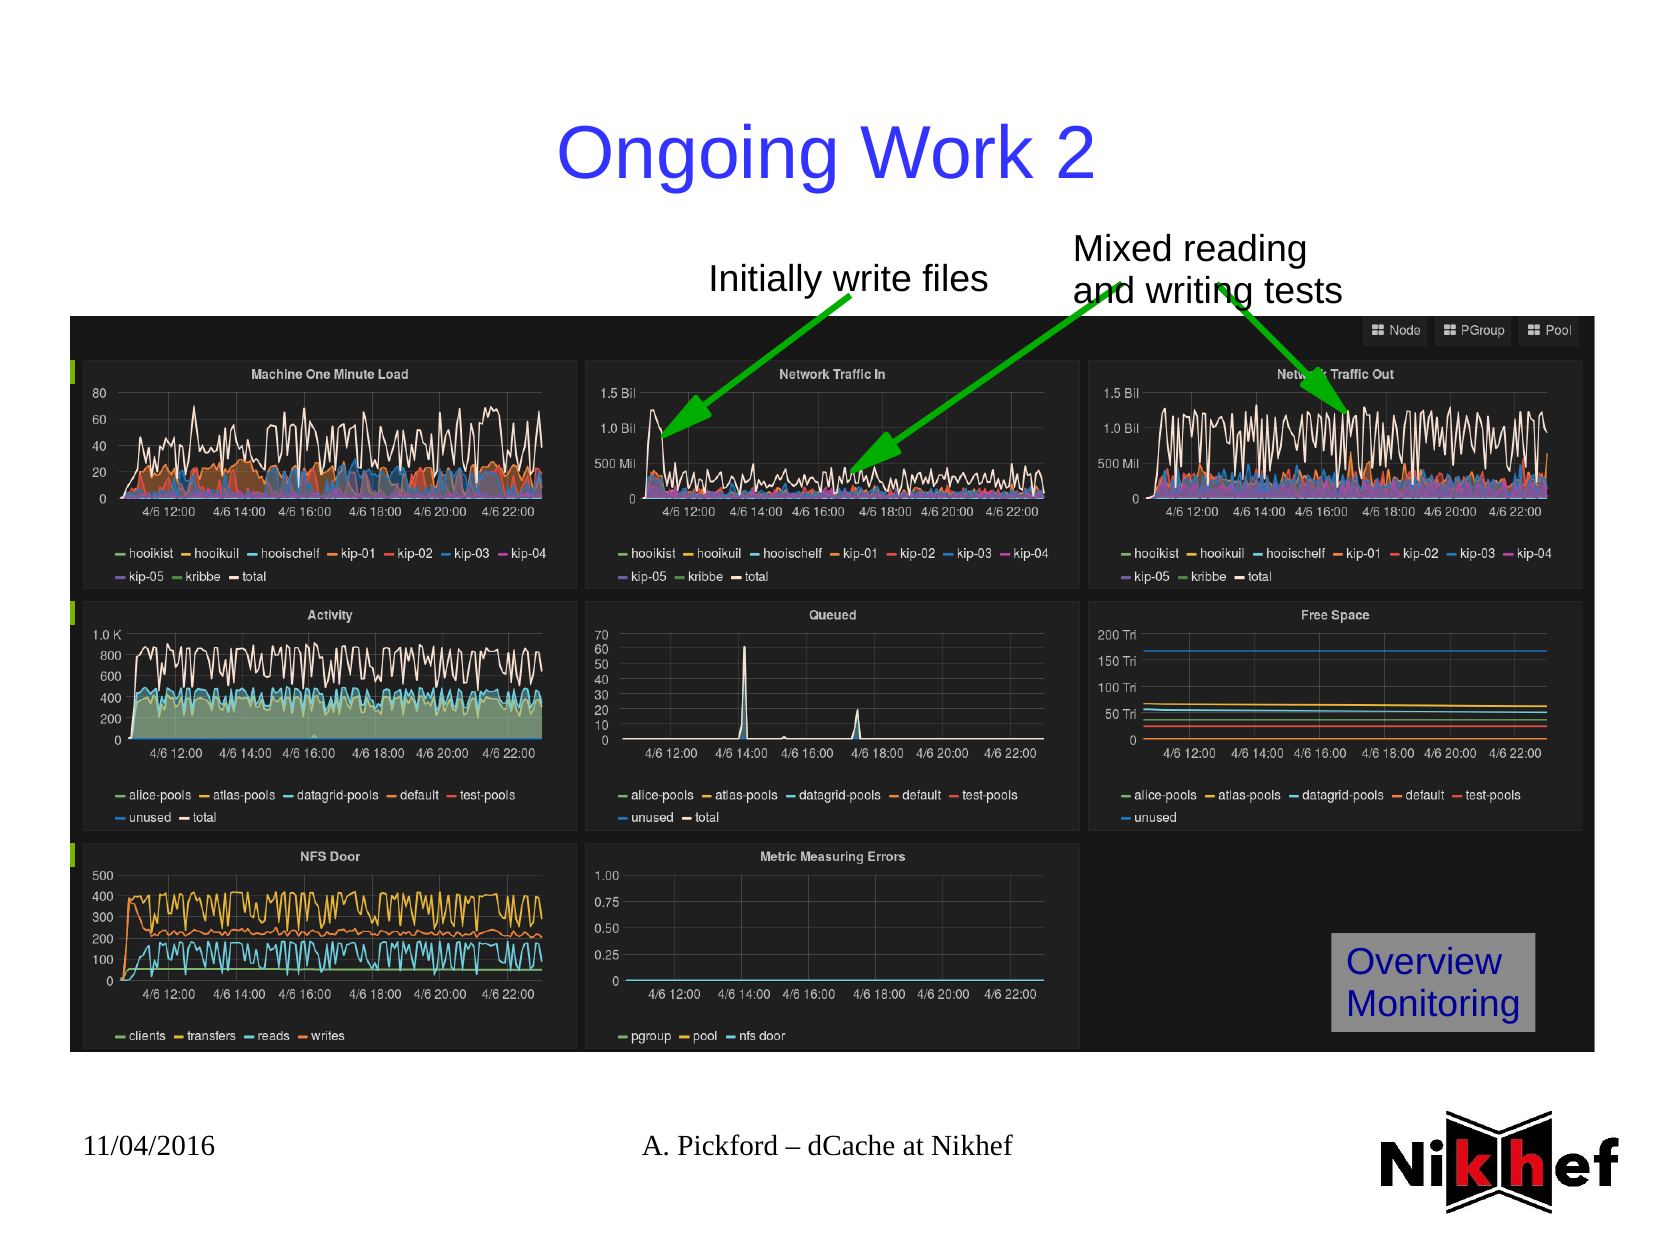

# Ongoing Work 2
Mixed reading
and writing tests
Initially write files
Overview
Monitoring